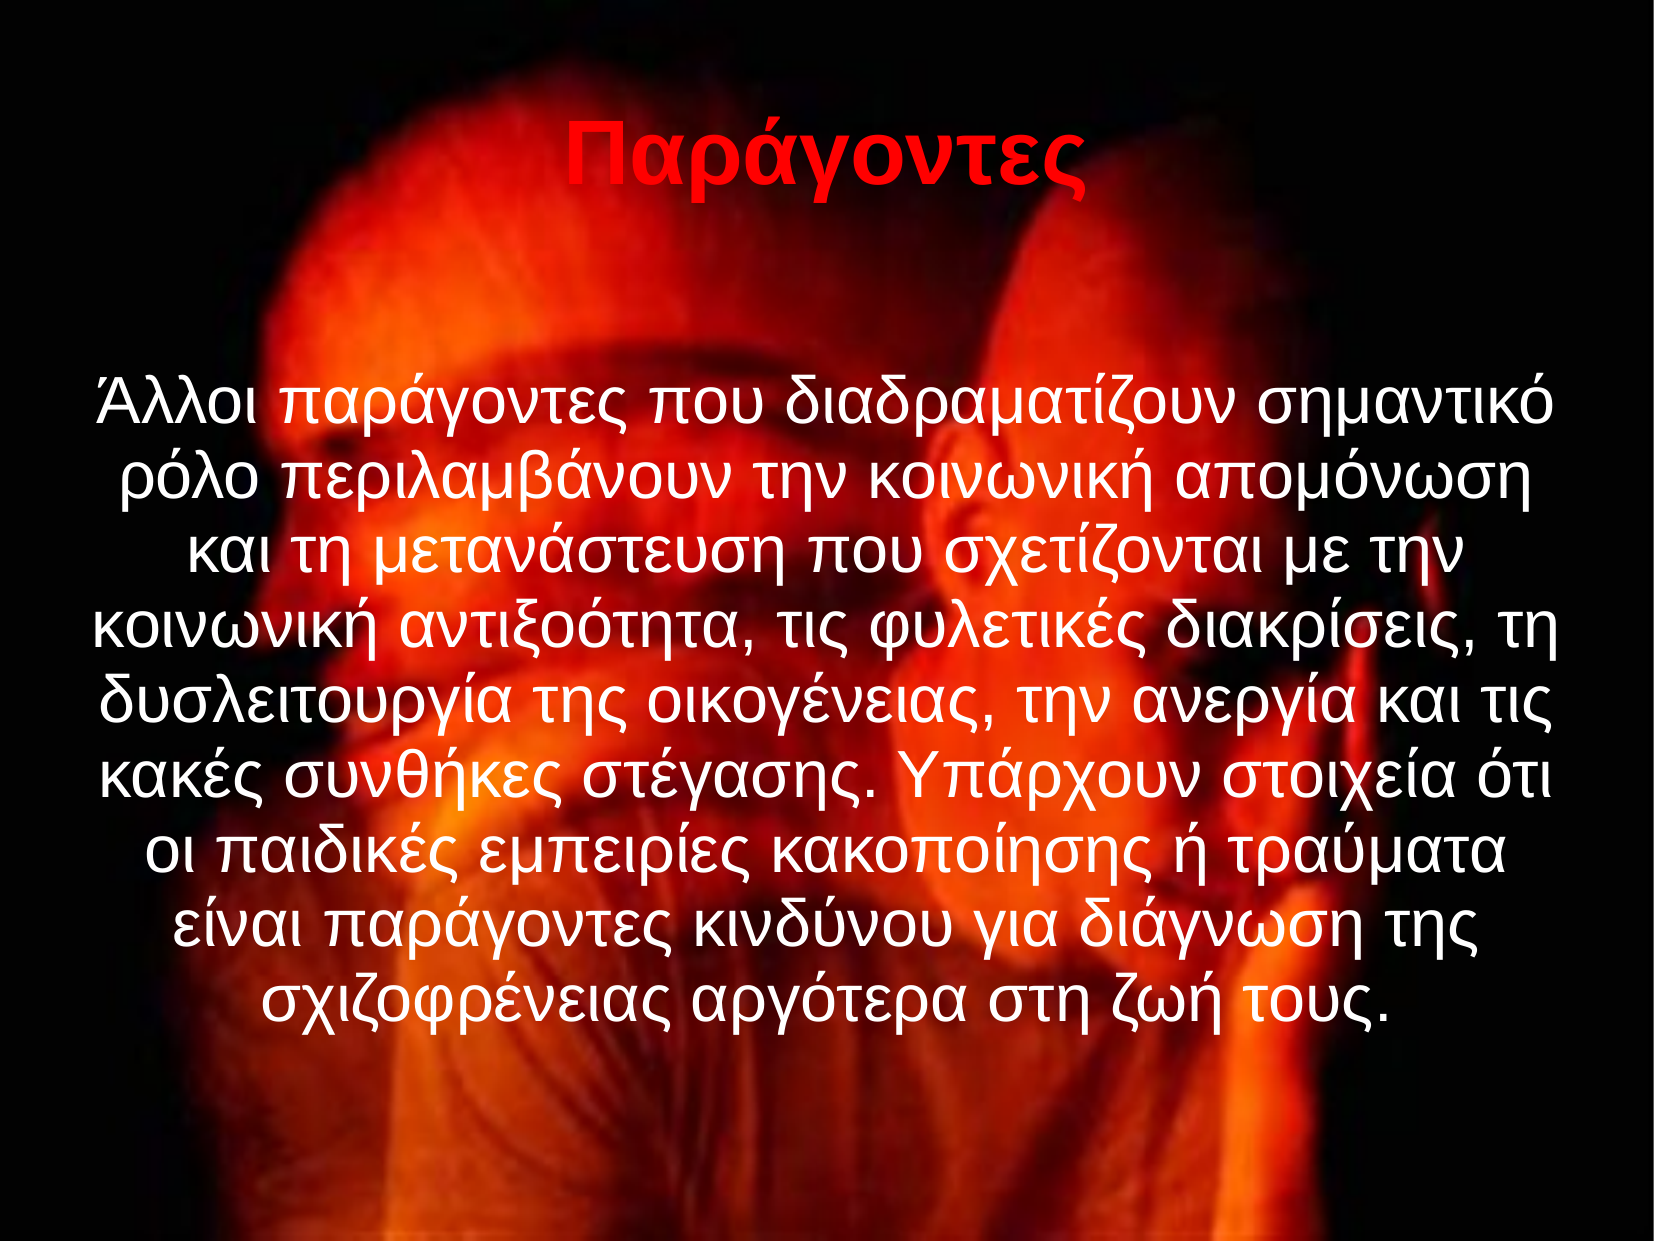

# Παράγοντες
Άλλοι παράγοντες που διαδραματίζουν σημαντικό ρόλο περιλαμβάνουν την κοινωνική απομόνωση και τη μετανάστευση που σχετίζονται με την κοινωνική αντιξοότητα, τις φυλετικές διακρίσεις, τη δυσλειτουργία της οικογένειας, την ανεργία και τις κακές συνθήκες στέγασης. Υπάρχουν στοιχεία ότι οι παιδικές εμπειρίες κακοποίησης ή τραύματα είναι παράγοντες κινδύνου για διάγνωση της σχιζοφρένειας αργότερα στη ζωή τους.